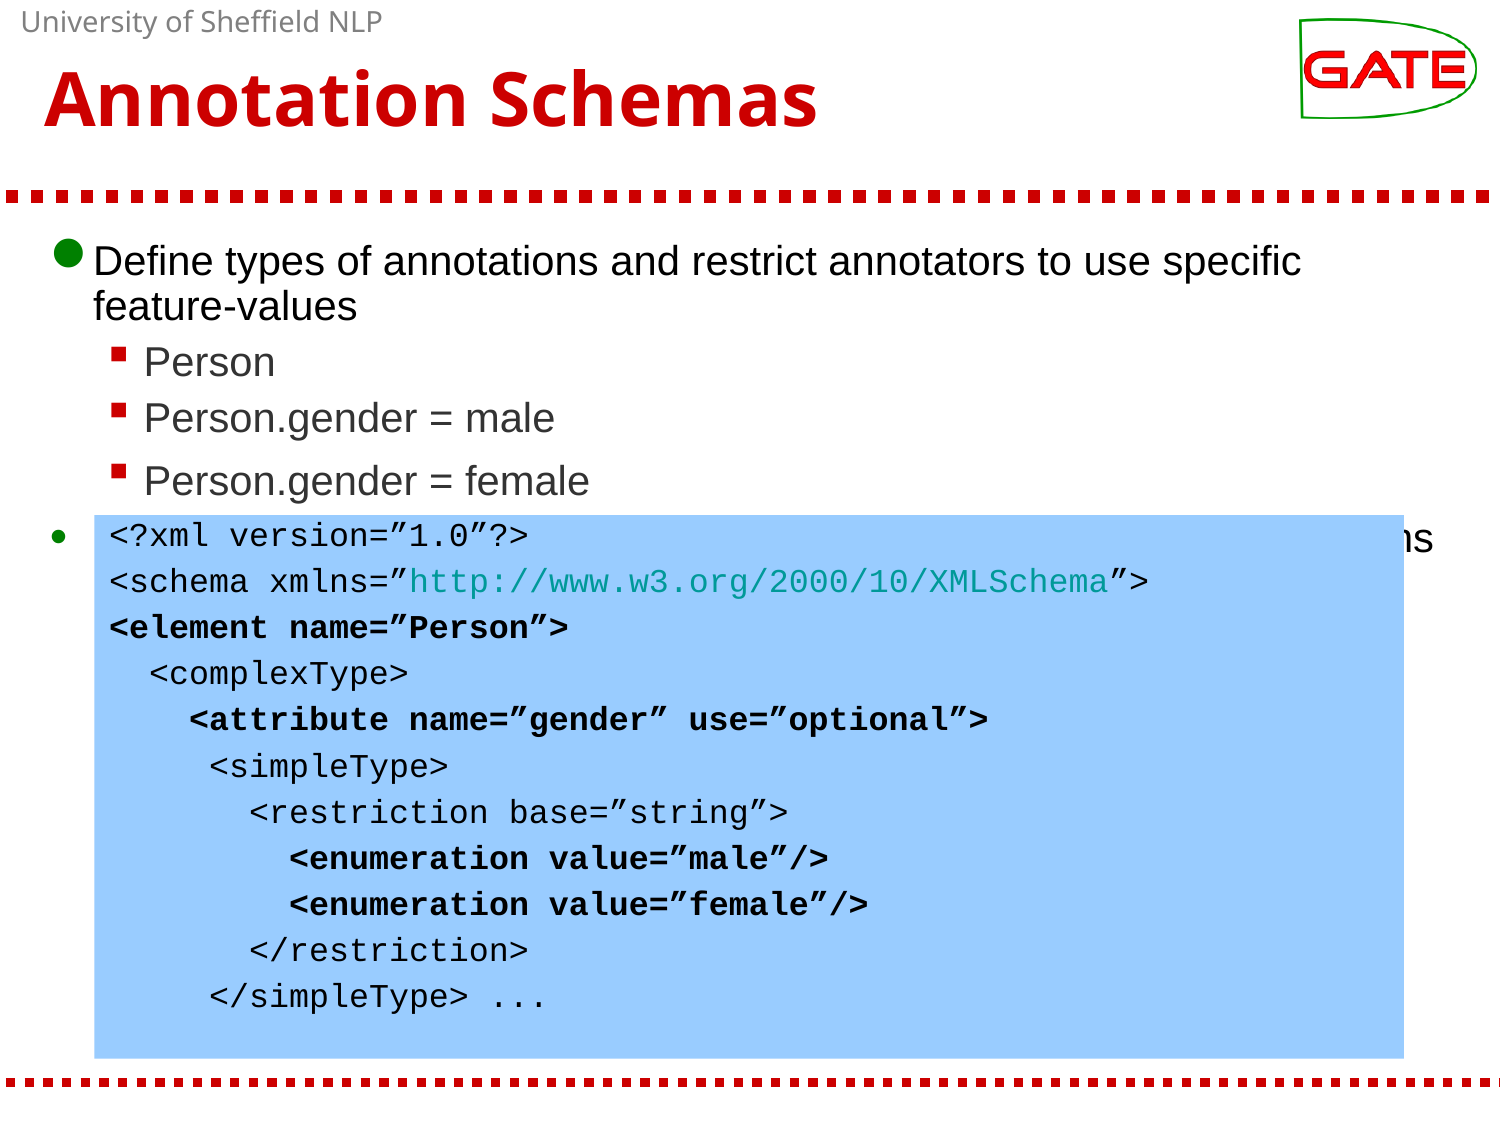

# Annotation Schemas
Define types of annotations and restrict annotators to use specific feature-values
Person
Person.gender = male
Person.gender = female
Uses the XML Schema language supported by W3C for these definitions
<?xml version=”1.0”?>
<schema xmlns=”http://www.w3.org/2000/10/XMLSchema”>
<element name=”Person”>
 <complexType>
 <attribute name=”gender” use=”optional”>
 <simpleType>
 <restriction base=”string”>
 <enumeration value=”male”/>
 <enumeration value=”female”/>
 </restriction>
 </simpleType> ...